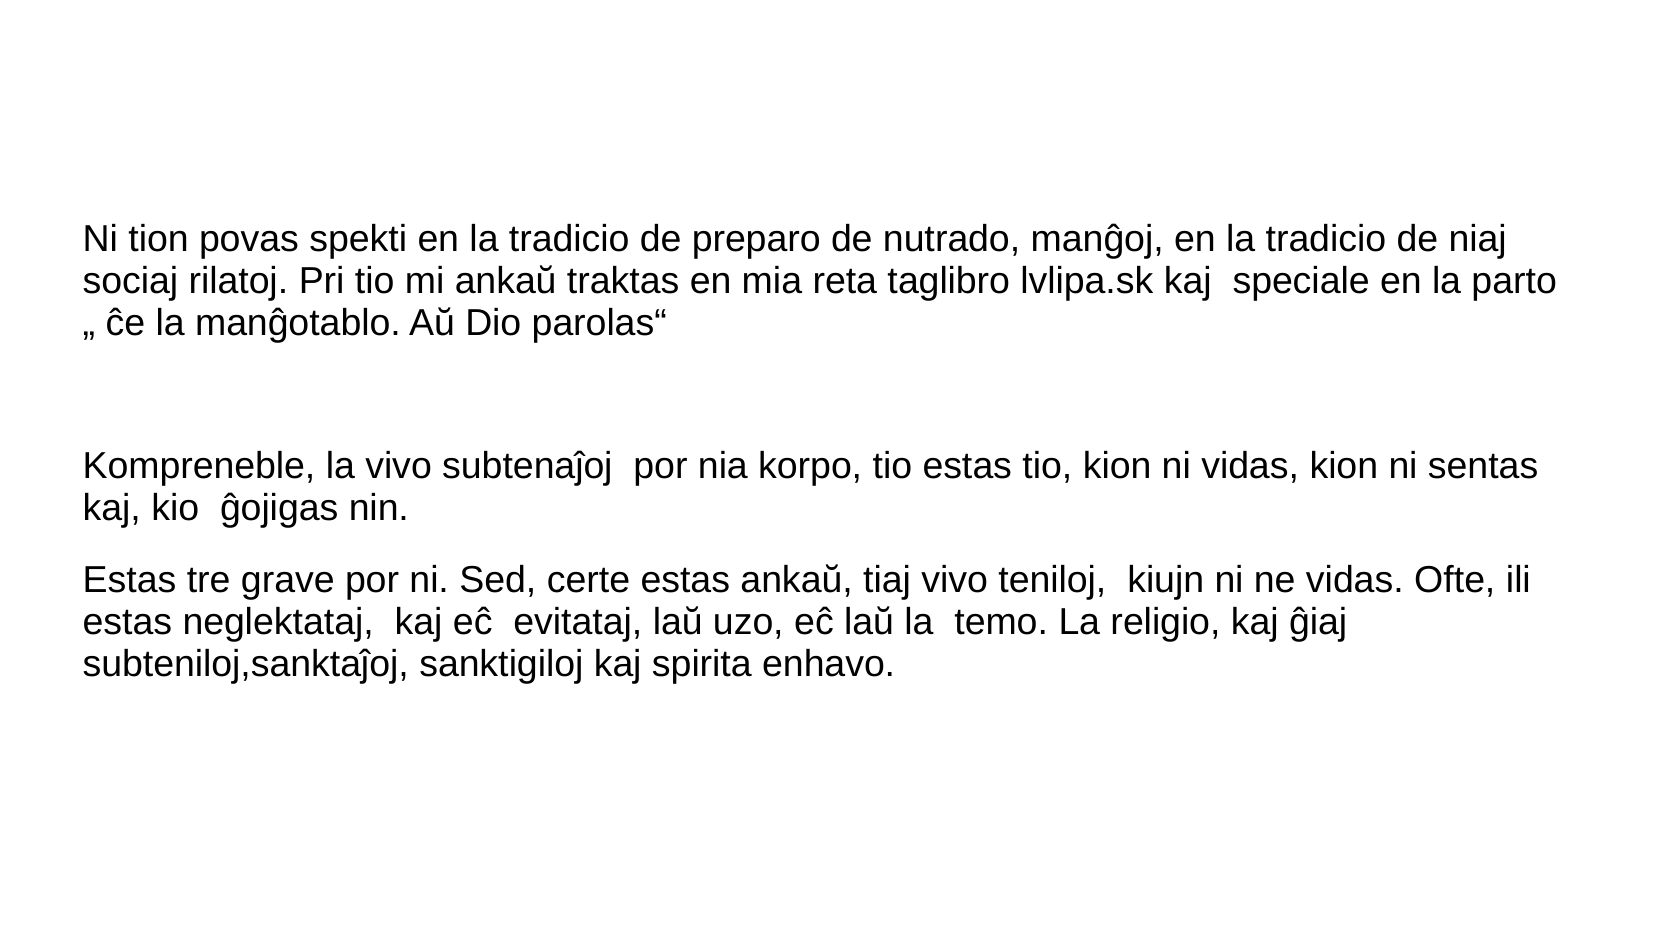

# Ni tion povas spekti en la tradicio de preparo de nutrado, manĝoj, en la tradicio de niaj sociaj rilatoj. Pri tio mi ankaŭ traktas en mia reta taglibro lvlipa.sk kaj speciale en la parto „ ĉe la manĝotablo. Aŭ Dio parolas“
Kompreneble, la vivo subtenaĵoj por nia korpo, tio estas tio, kion ni vidas, kion ni sentas kaj, kio ĝojigas nin.
Estas tre grave por ni. Sed, certe estas ankaŭ, tiaj vivo teniloj, kiujn ni ne vidas. Ofte, ili estas neglektataj, kaj eĉ evitataj, laŭ uzo, eĉ laŭ la temo. La religio, kaj ĝiaj subteniloj,sanktaĵoj, sanktigiloj kaj spirita enhavo.